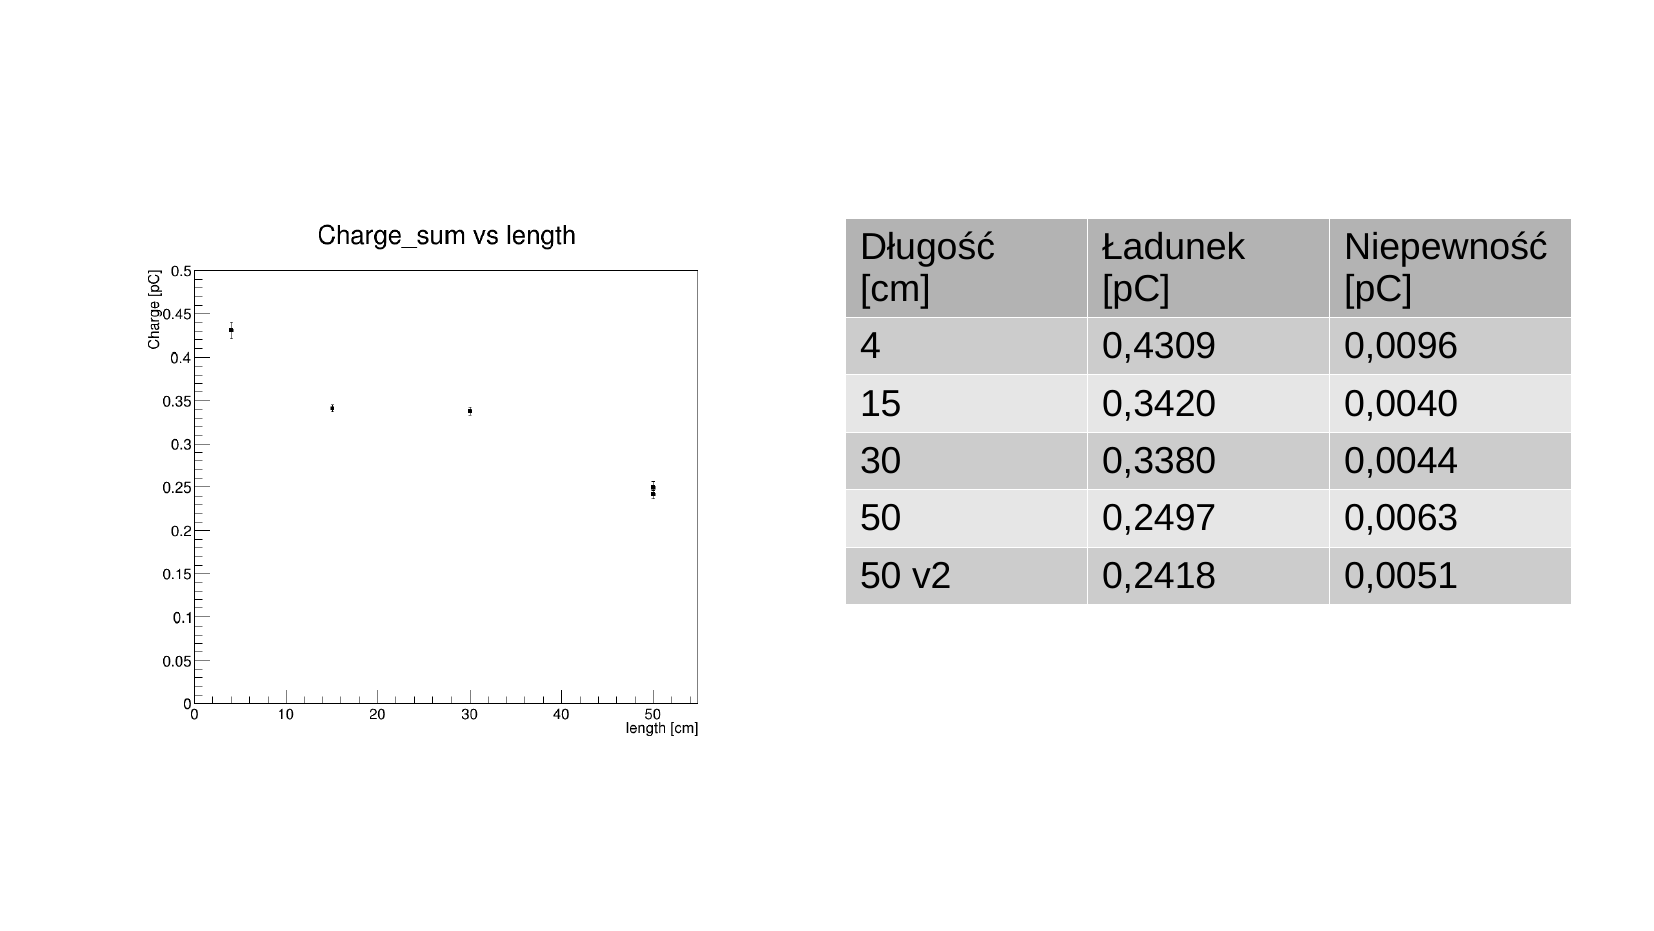

#
| Długość [cm] | Ładunek [pC] | Niepewność [pC] |
| --- | --- | --- |
| 4 | 0,4309 | 0,0096 |
| 15 | 0,3420 | 0,0040 |
| 30 | 0,3380 | 0,0044 |
| 50 | 0,2497 | 0,0063 |
| 50 v2 | 0,2418 | 0,0051 |